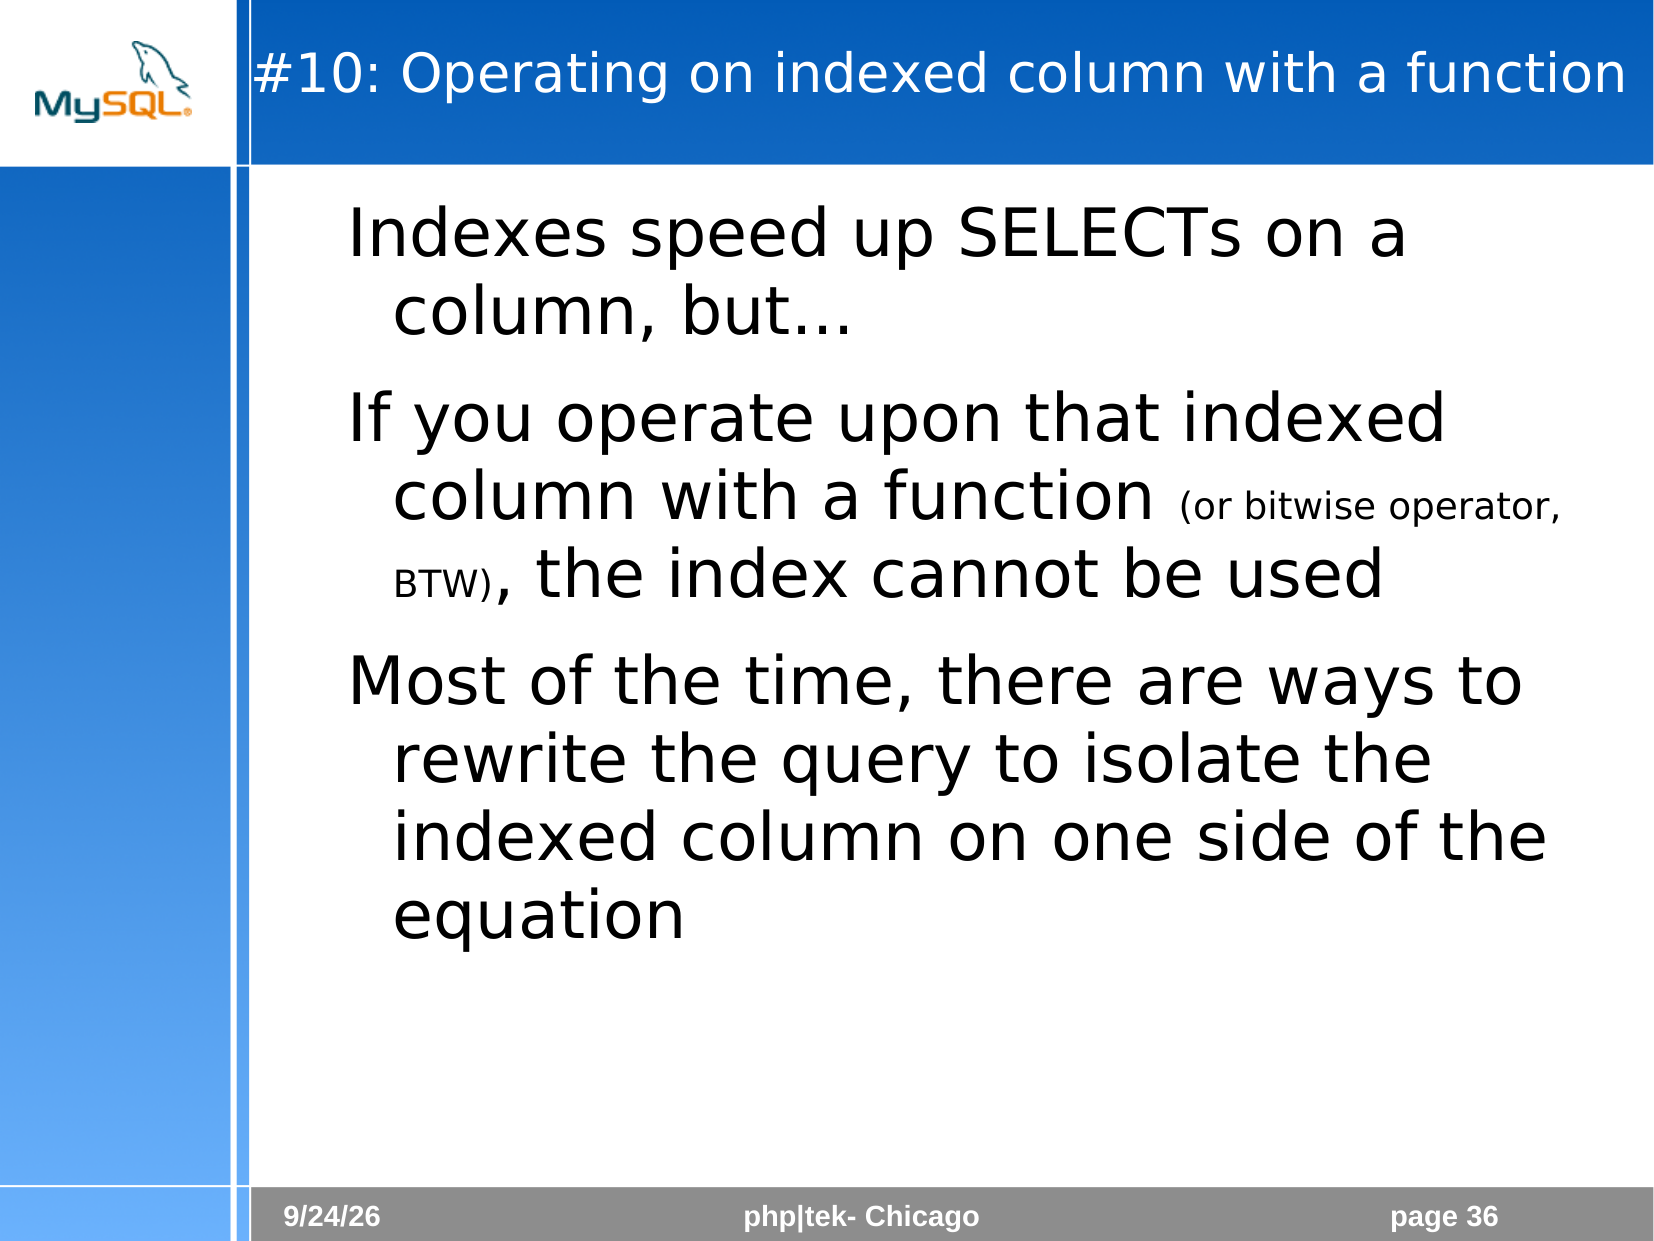

# #10: Operating on indexed column with a function
Indexes speed up SELECTs on a column, but...
If you operate upon that indexed column with a function (or bitwise operator, BTW), the index cannot be used
Most of the time, there are ways to rewrite the query to isolate the indexed column on one side of the equation